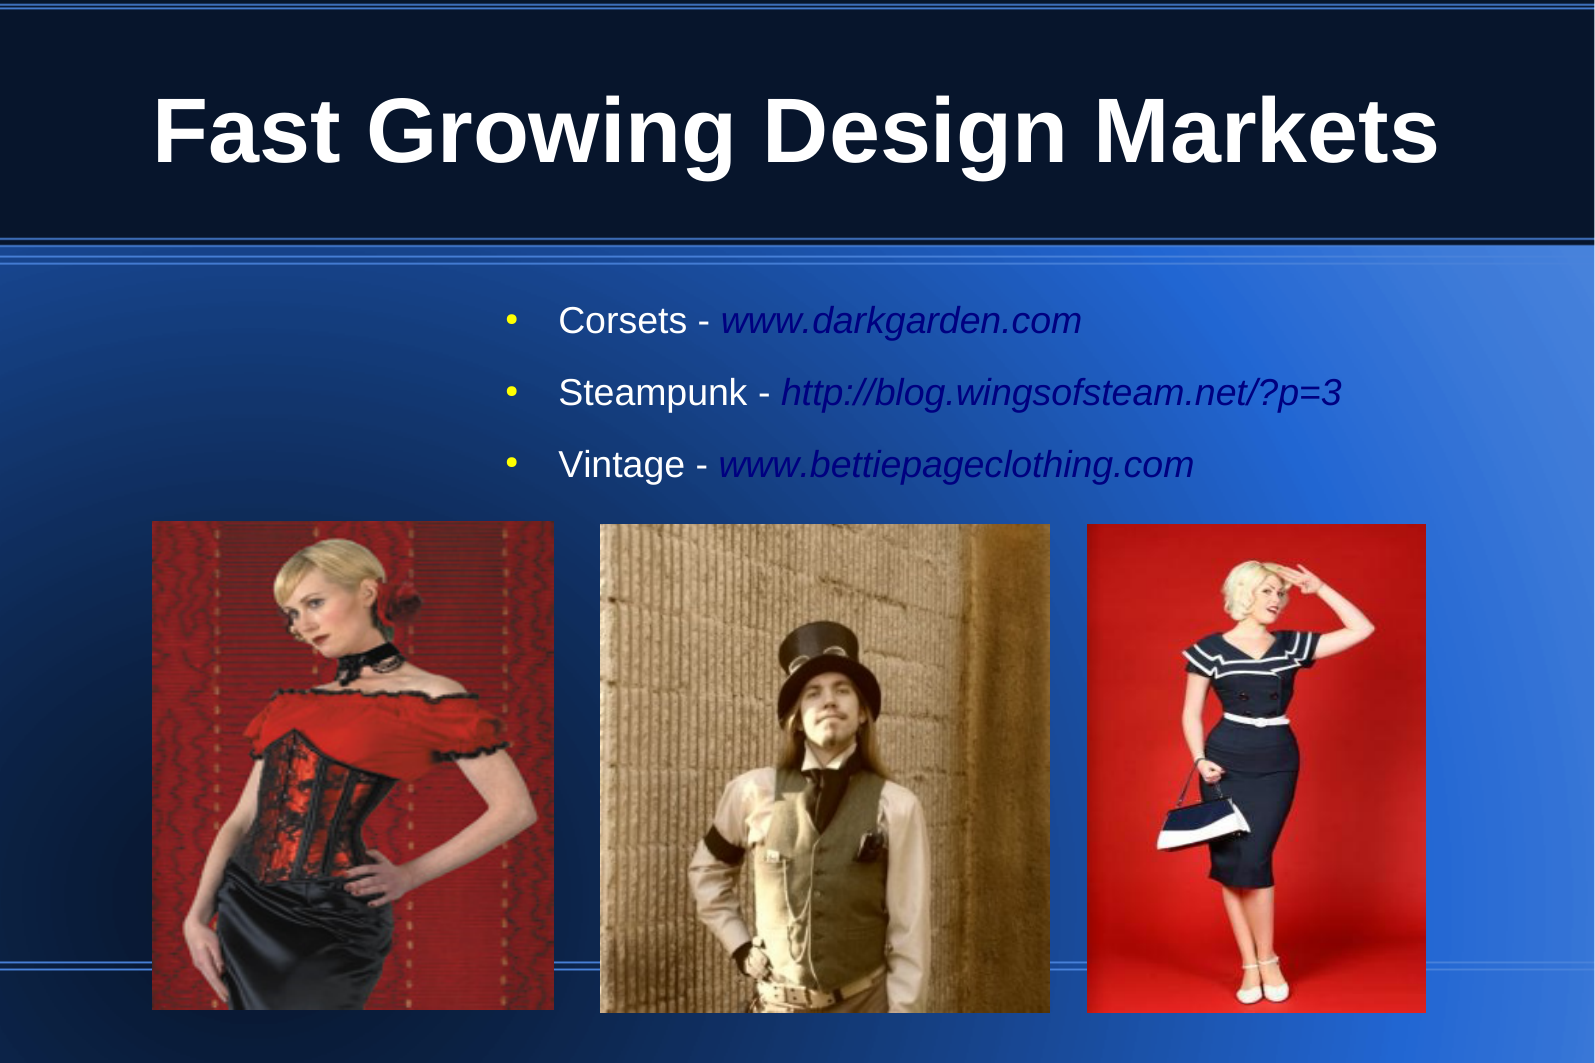

# Fast Growing Design Markets
Corsets - www.darkgarden.com
Steampunk - http://blog.wingsofsteam.net/?p=3
Vintage - www.bettiepageclothing.com